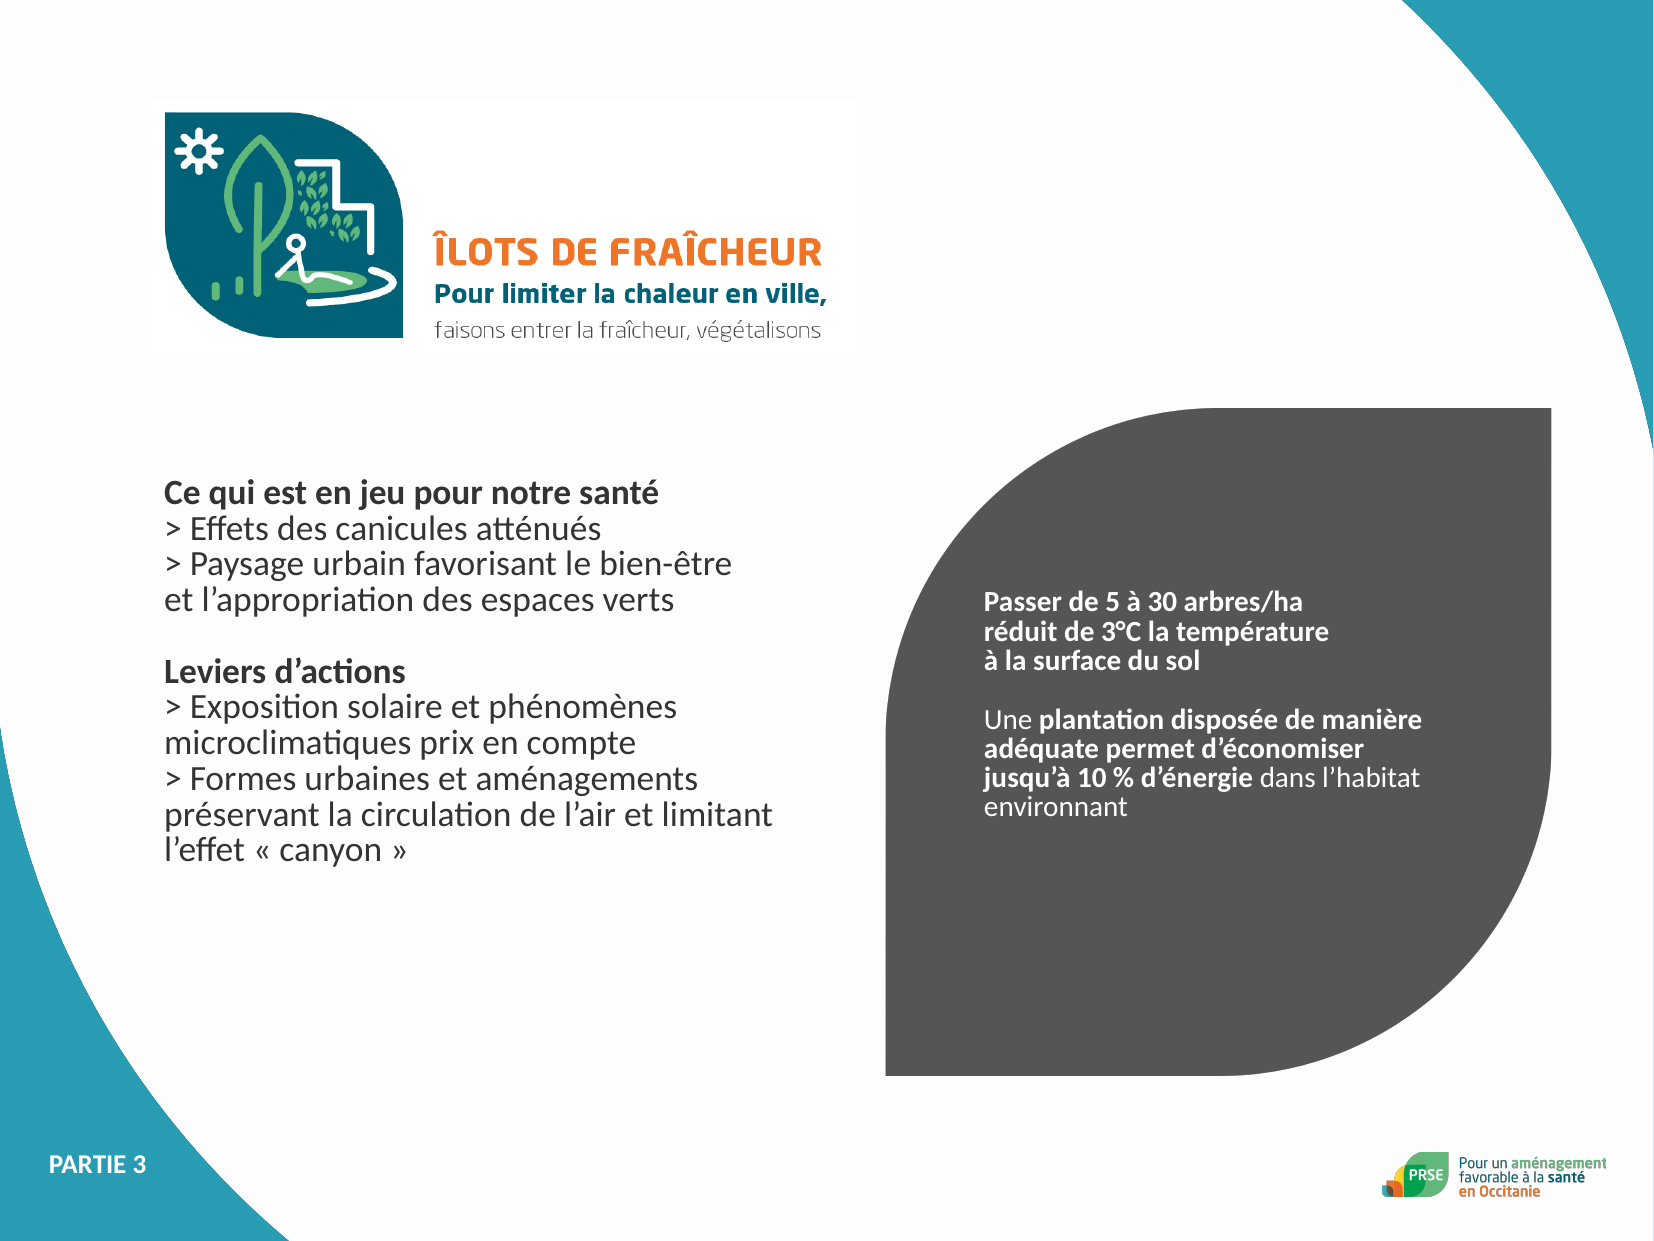

Ce qui est en jeu pour notre santé
> Effets des canicules atténués
> Paysage urbain favorisant le bien-être
et l’appropriation des espaces verts
Leviers d’actions
> Exposition solaire et phénomènes
microclimatiques prix en compte
> Formes urbaines et aménagements
préservant la circulation de l’air et limitant
l’effet « canyon »
Passer de 5 à 30 arbres/ha
réduit de 3°C la température
à la surface du sol
Une plantation disposée de manière adéquate permet d’économiser jusqu’à 10 % d’énergie dans l’habitat environnant
PARTIE 3